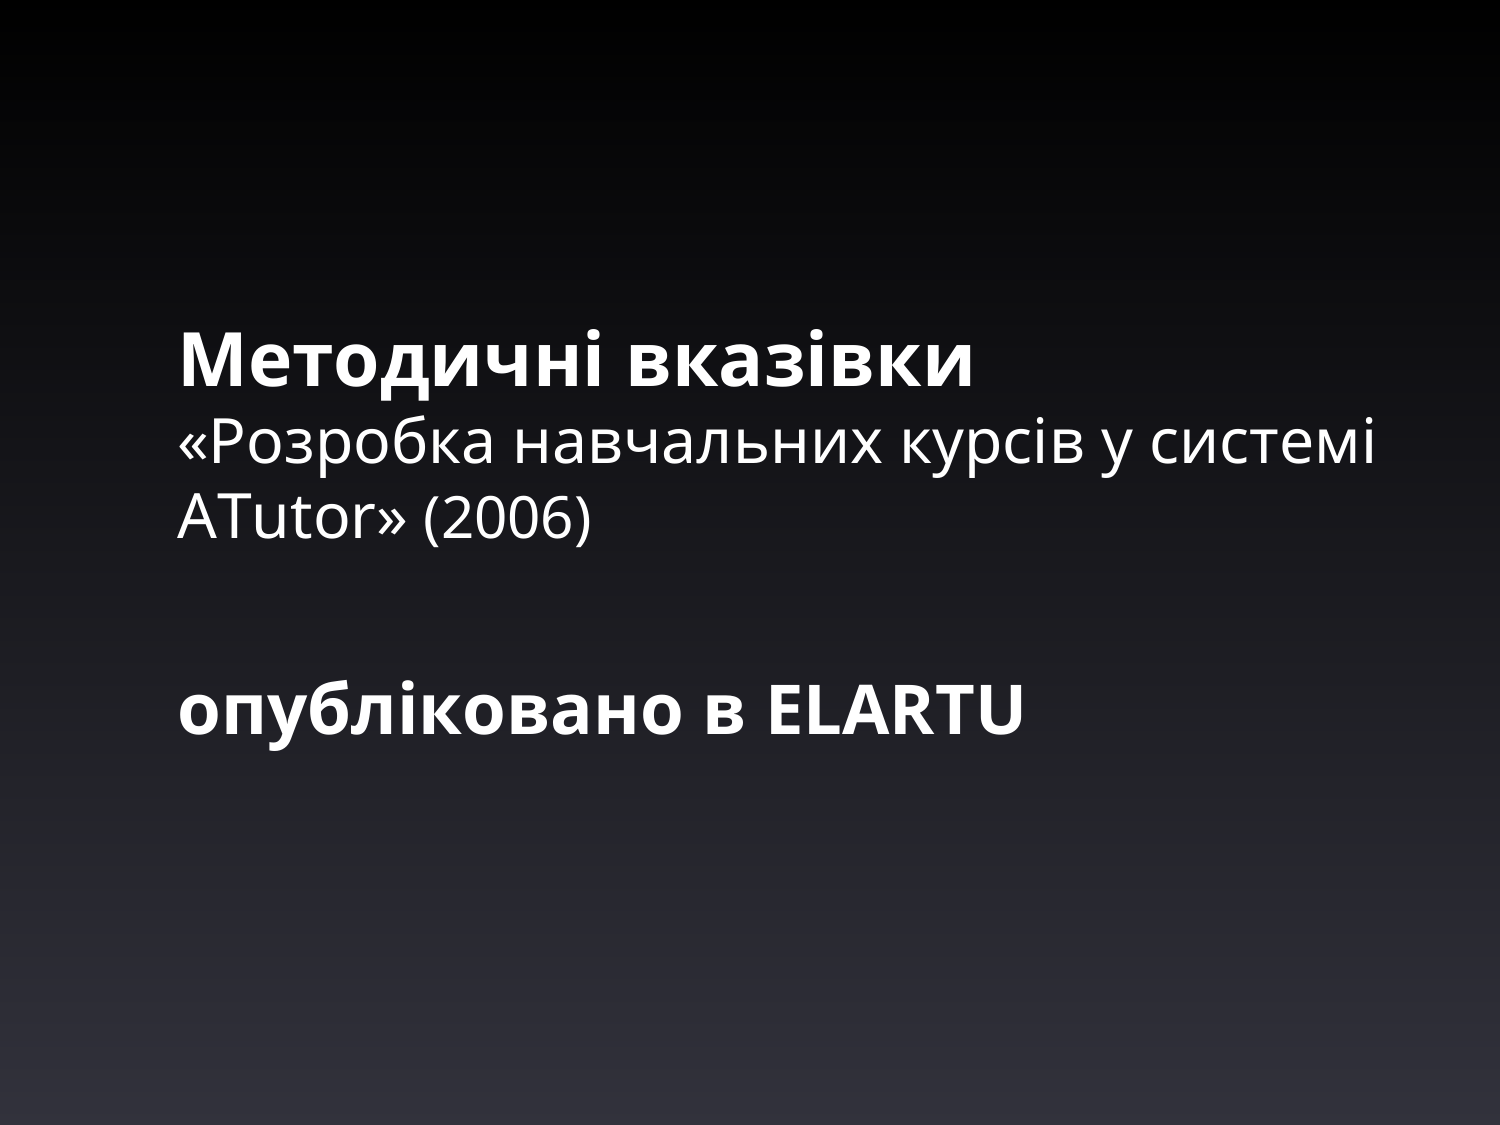

# Методичні вказівки «Розробка навчальних курсів у системі ATutor» (2006)
опубліковано в ELARTU